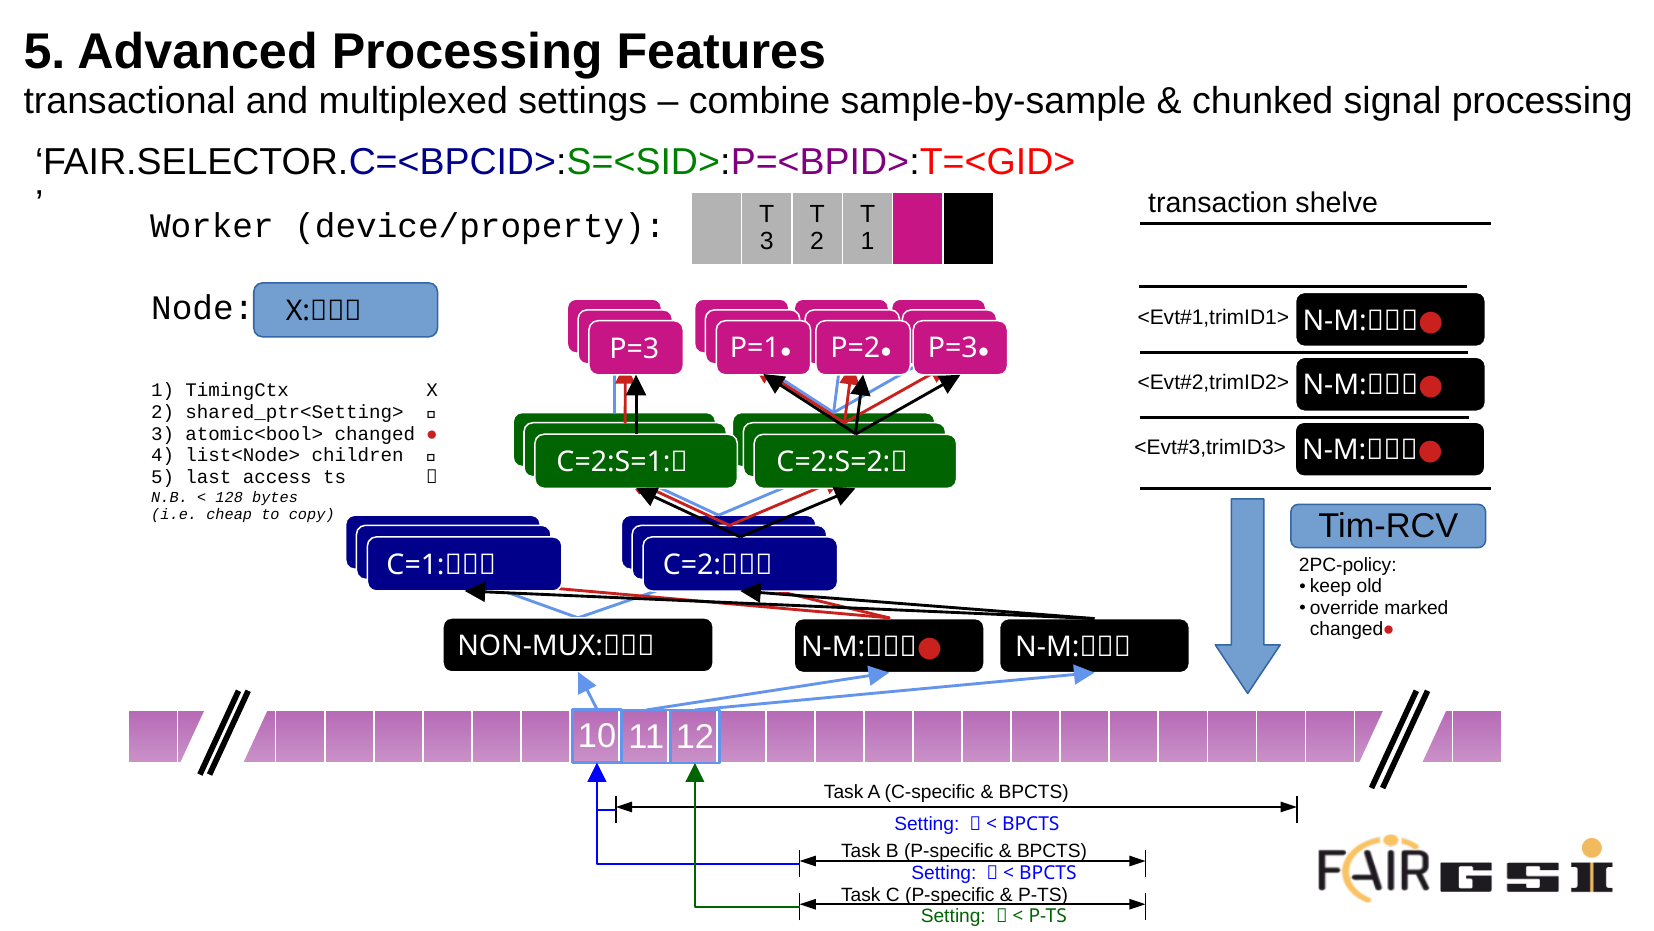

# 5. Advanced Processing Features transactional and multiplexed settings – combine sample-by-sample & chunked signal processing
‘FAIR.SELECTOR.C=<BPCID>:S=<SID>:P=<BPID>:T=<GID>’